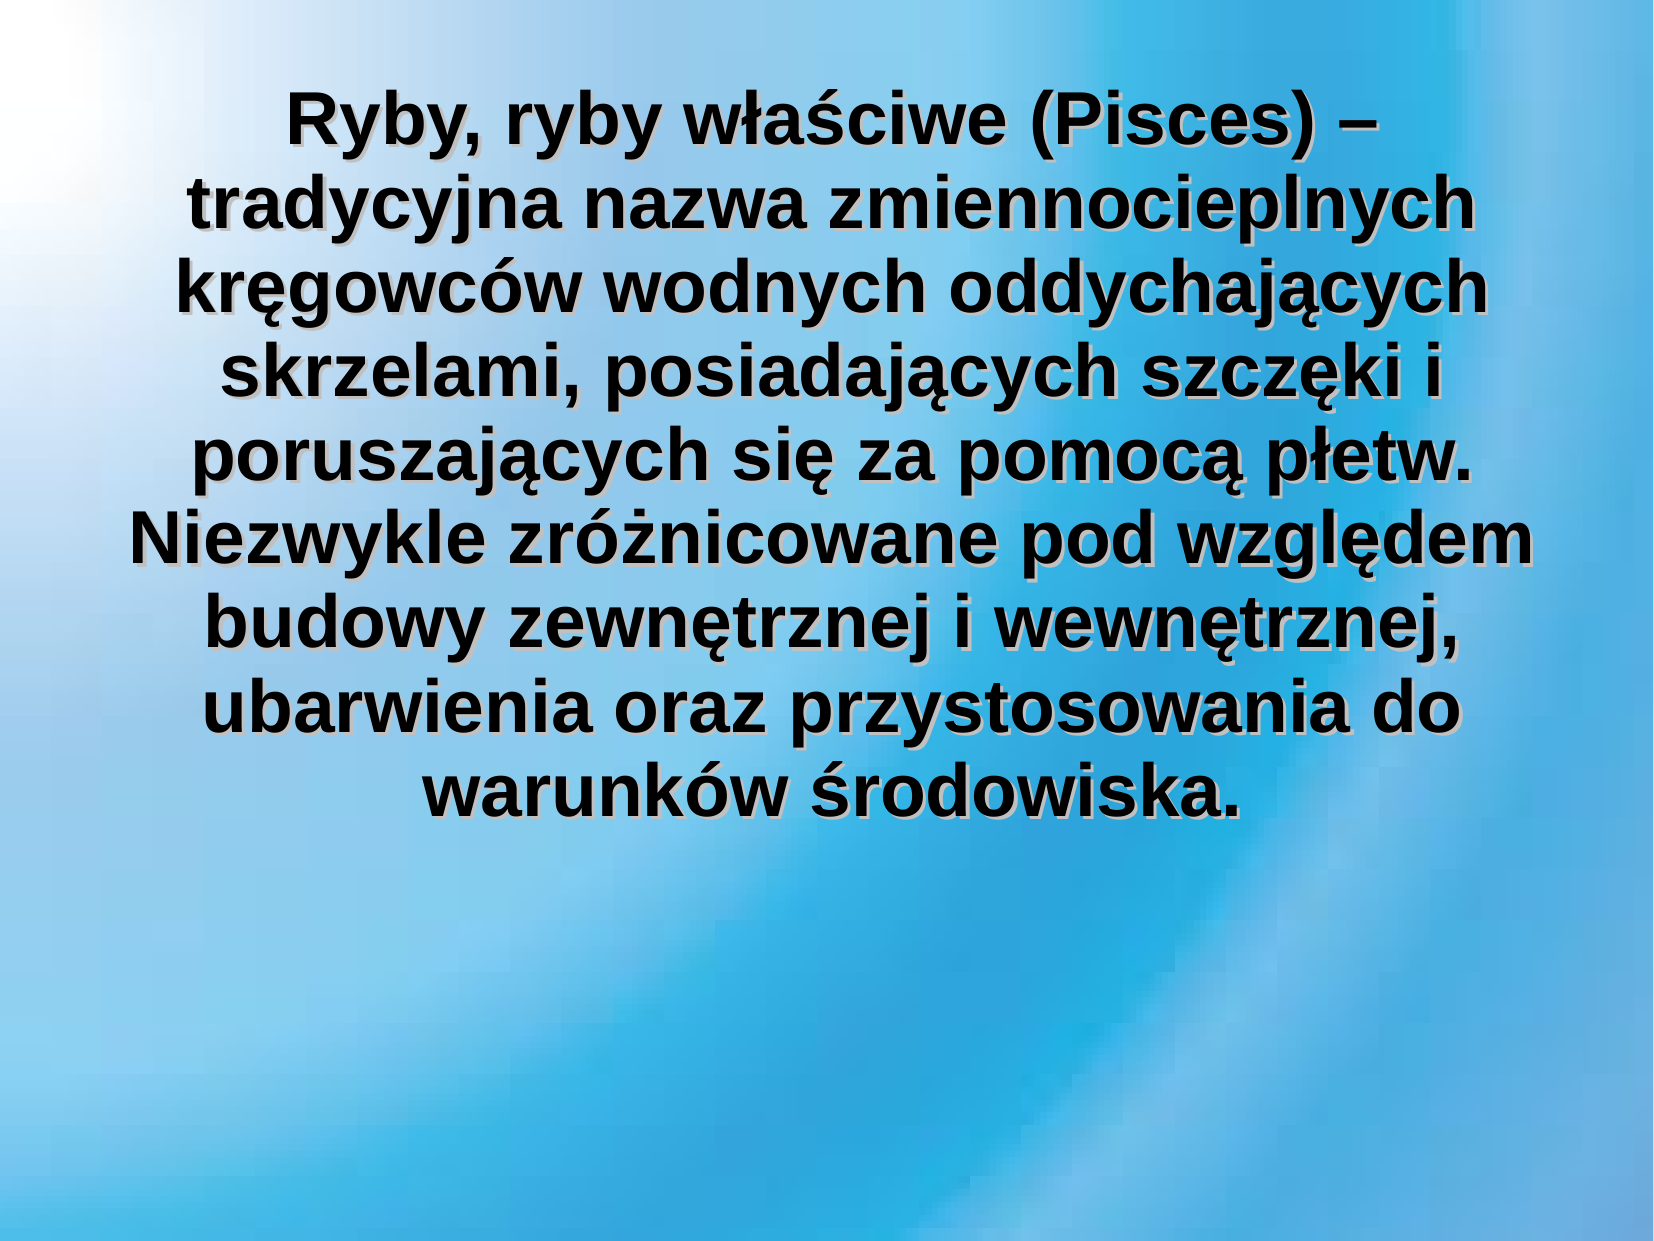

# Ryby, ryby właściwe (Pisces) – tradycyjna nazwa zmiennocieplnych kręgowców wodnych oddychających skrzelami, posiadających szczęki i poruszających się za pomocą płetw. Niezwykle zróżnicowane pod względem budowy zewnętrznej i wewnętrznej, ubarwienia oraz przystosowania do warunków środowiska.